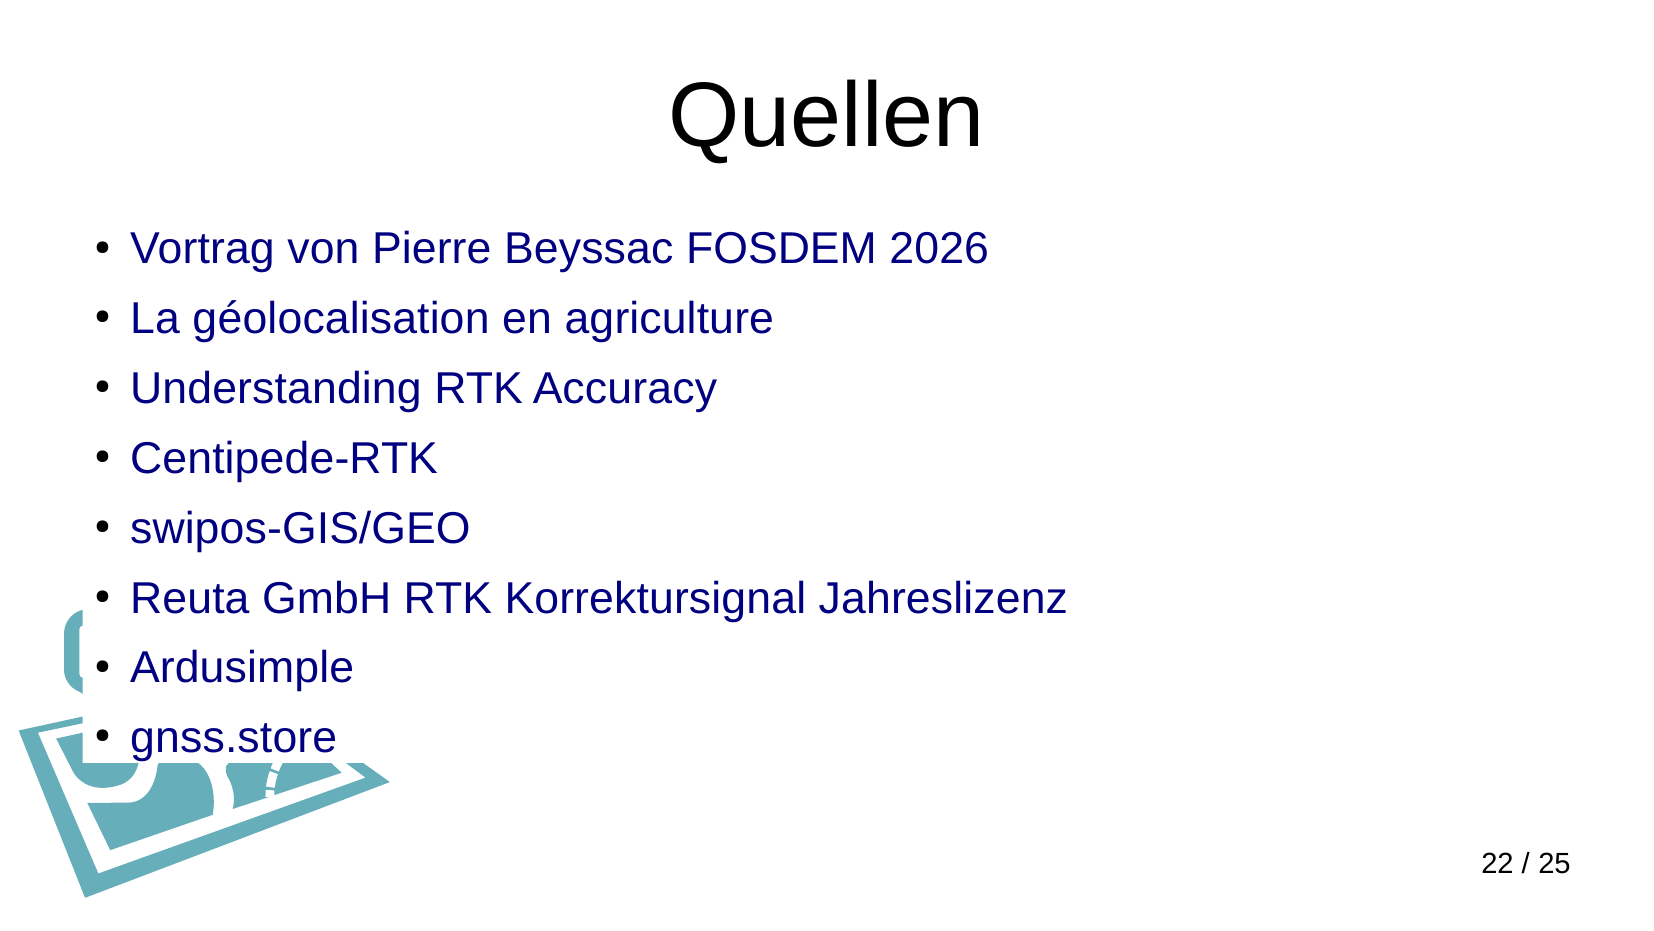

# Quellen
Vortrag von Pierre Beyssac FOSDEM 2026
La géolocalisation en agriculture
Understanding RTK Accuracy
Centipede-RTK
swipos-GIS/GEO
Reuta GmbH RTK Korrektursignal Jahreslizenz
Ardusimple
gnss.store
22